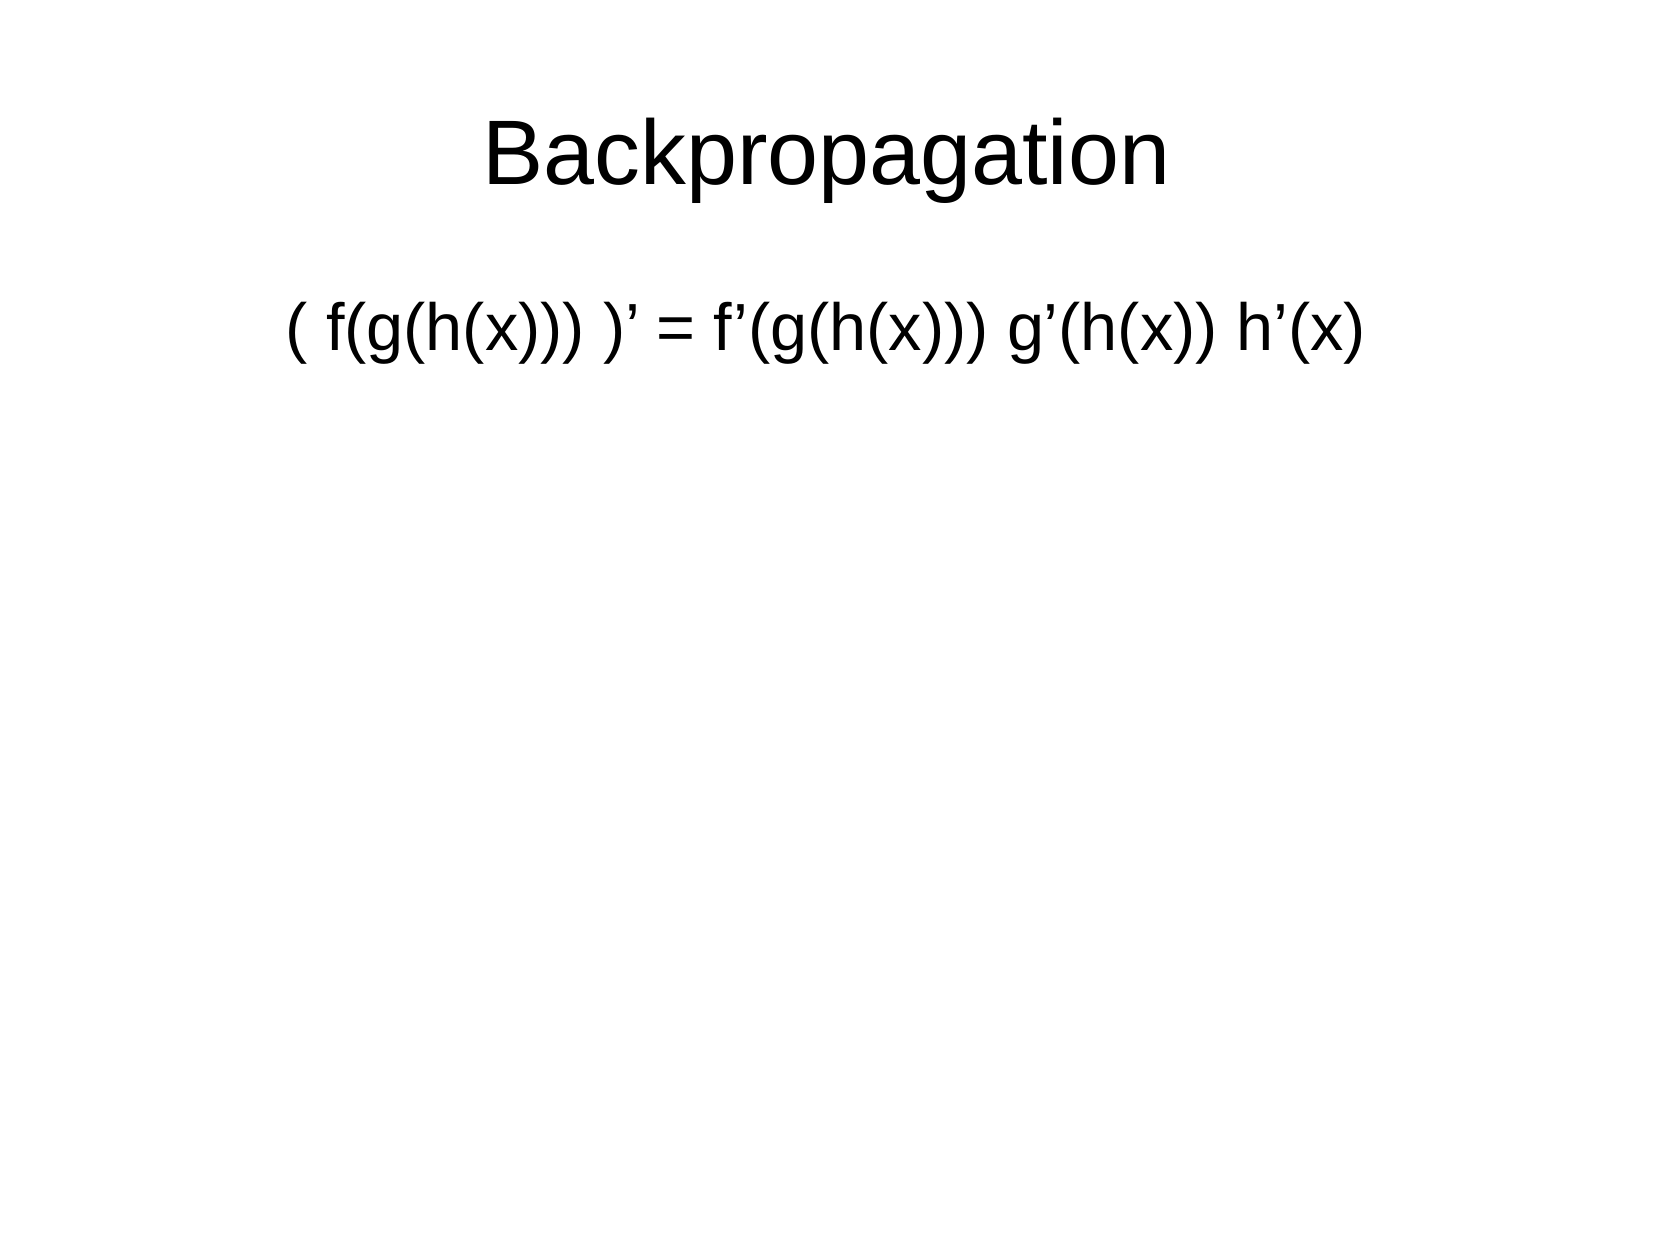

# Backpropagation
( f(g(h(x))) )’ = f’(g(h(x))) g’(h(x)) h’(x)